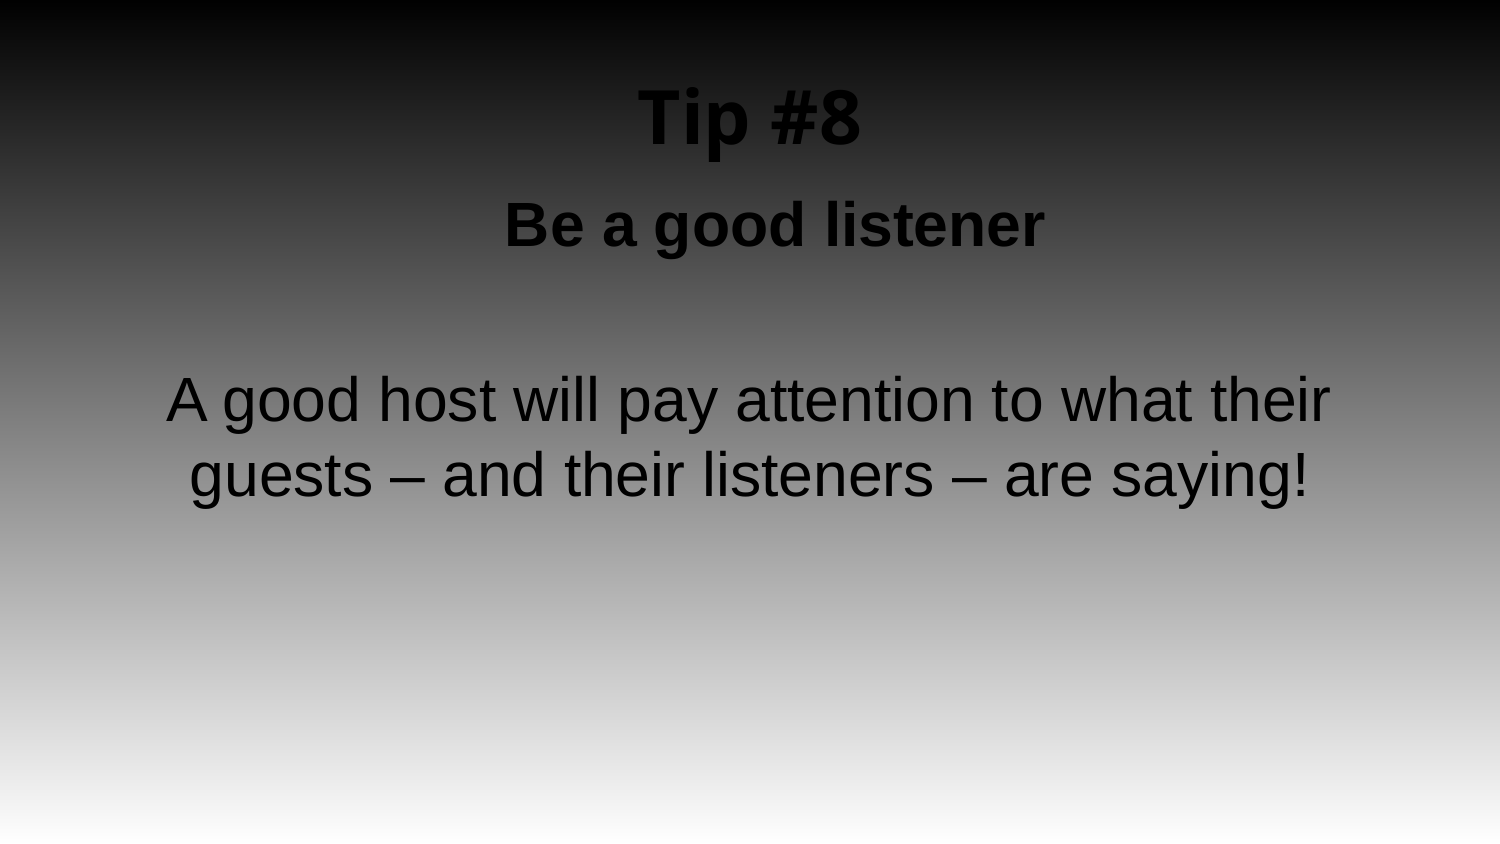

# Tip #8
 Be a good listener
A good host will pay attention to what their guests – and their listeners – are saying!